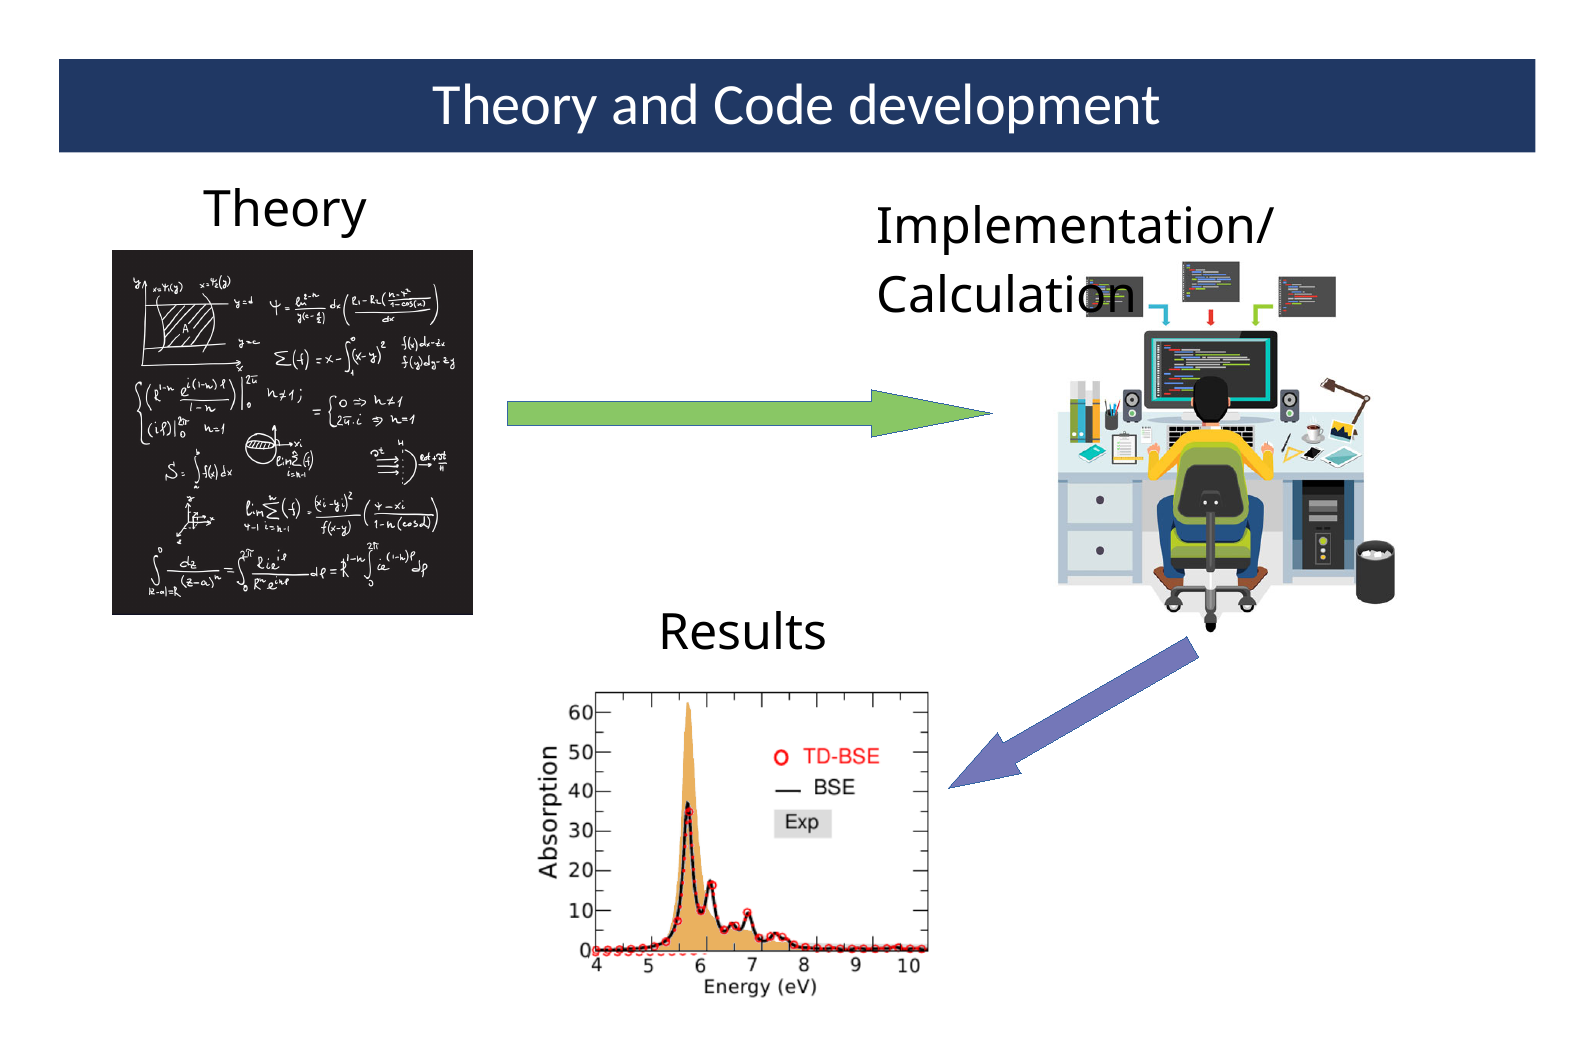

#
Theory and Code development
Theory
Implementation/Calculation
Results